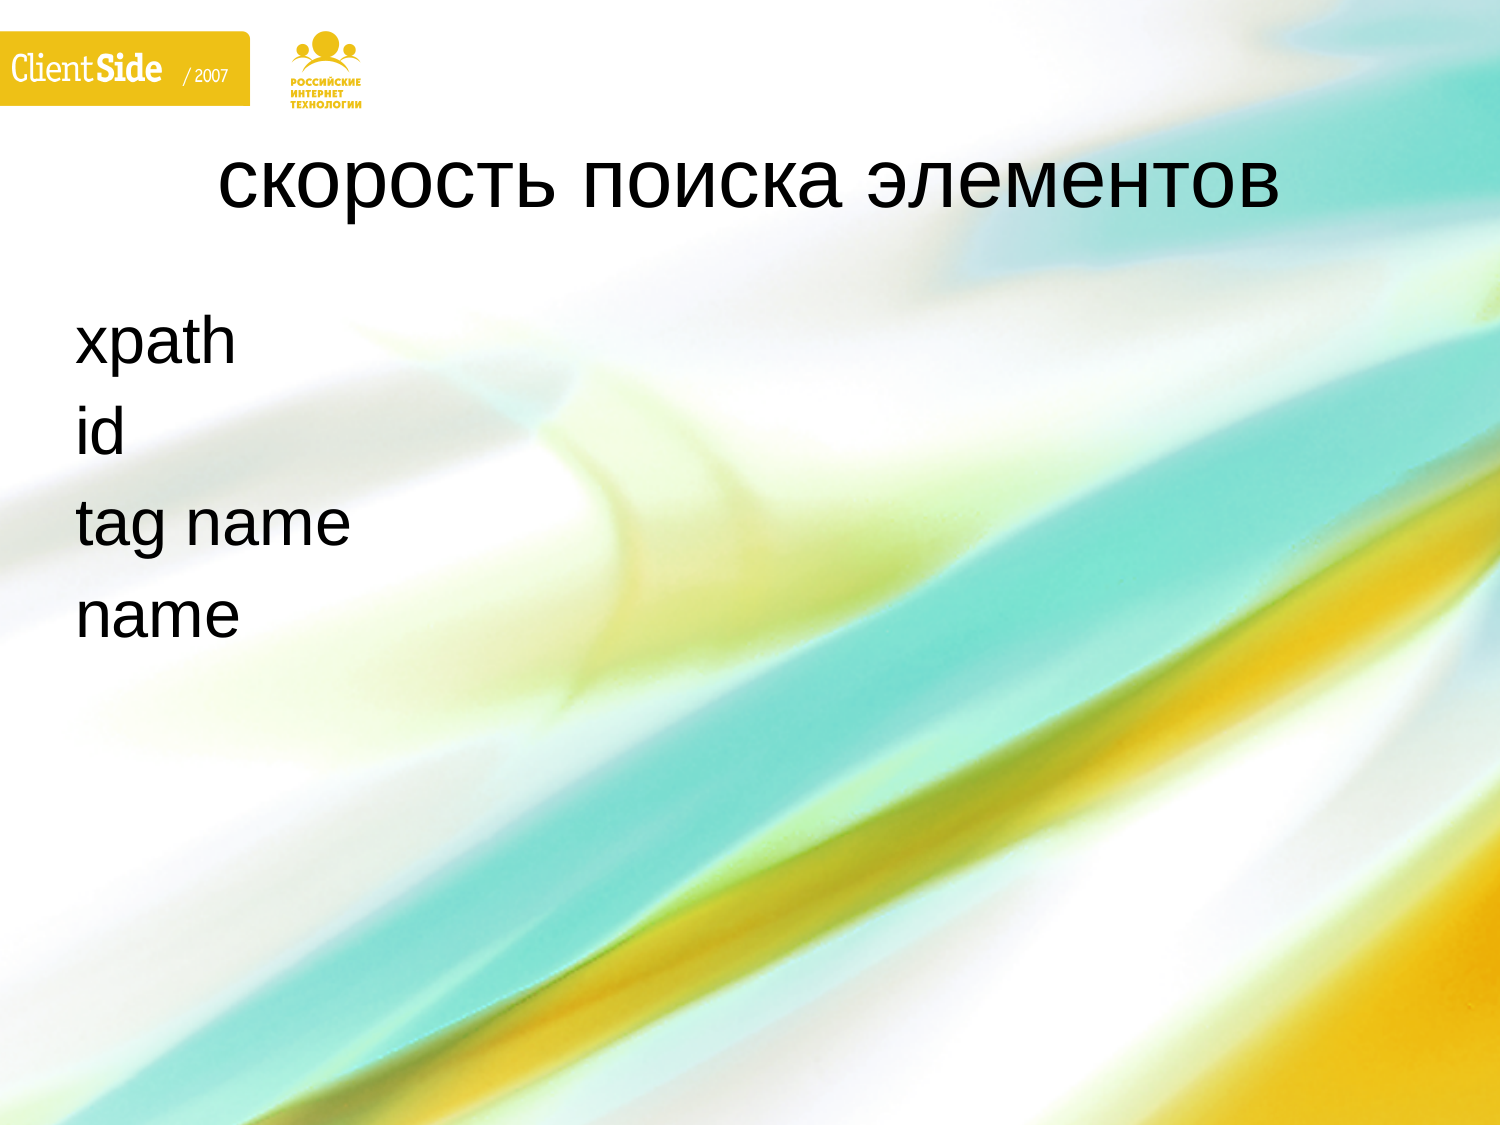

# скорость поиска элементов
xpath
id
tag name
name